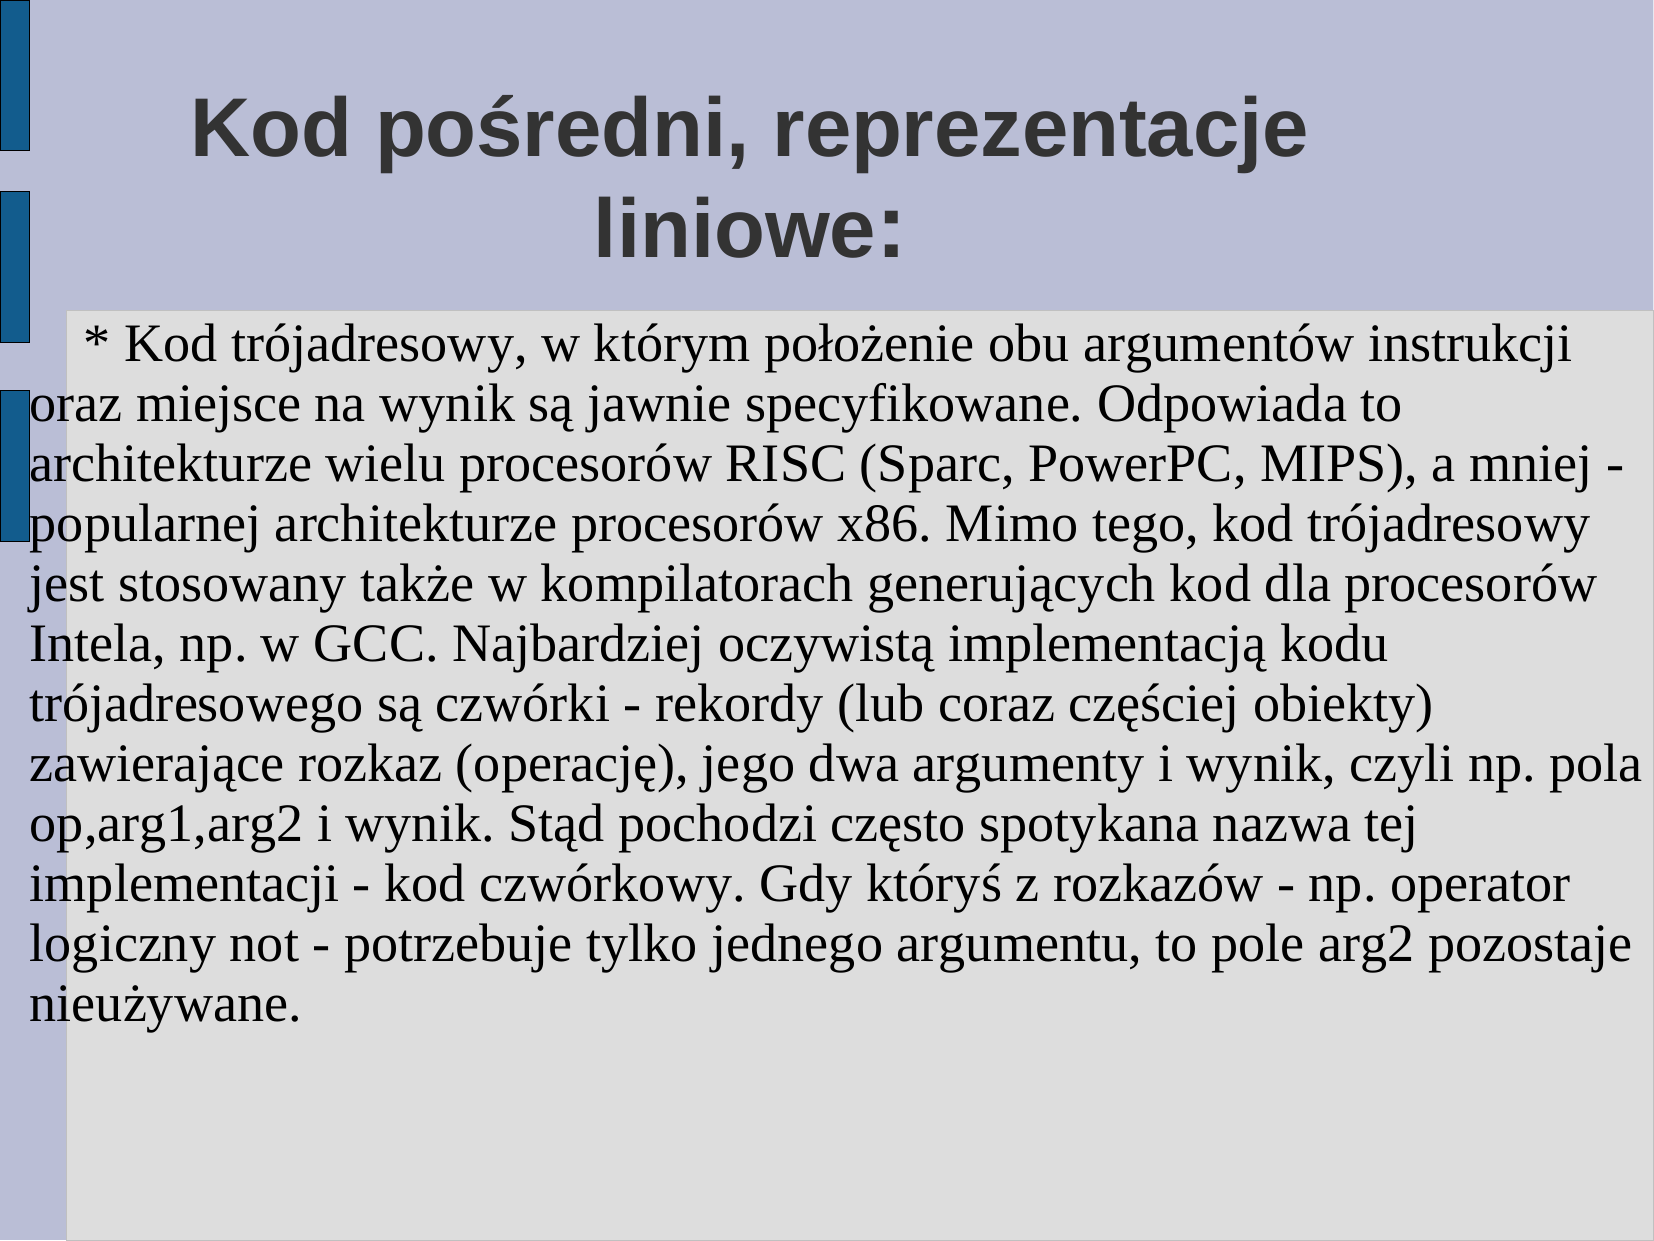

# Kod pośredni, reprezentacje liniowe:
 * Kod trójadresowy, w którym położenie obu argumentów instrukcji oraz miejsce na wynik są jawnie specyfikowane. Odpowiada to architekturze wielu procesorów RISC (Sparc, PowerPC, MIPS), a mniej - popularnej architekturze procesorów x86. Mimo tego, kod trójadresowy jest stosowany także w kompilatorach generujących kod dla procesorów Intela, np. w GCC. Najbardziej oczywistą implementacją kodu trójadresowego są czwórki - rekordy (lub coraz częściej obiekty) zawierające rozkaz (operację), jego dwa argumenty i wynik, czyli np. pola op,arg1,arg2 i wynik. Stąd pochodzi często spotykana nazwa tej implementacji - kod czwórkowy. Gdy któryś z rozkazów - np. operator logiczny not - potrzebuje tylko jednego argumentu, to pole arg2 pozostaje nieużywane.